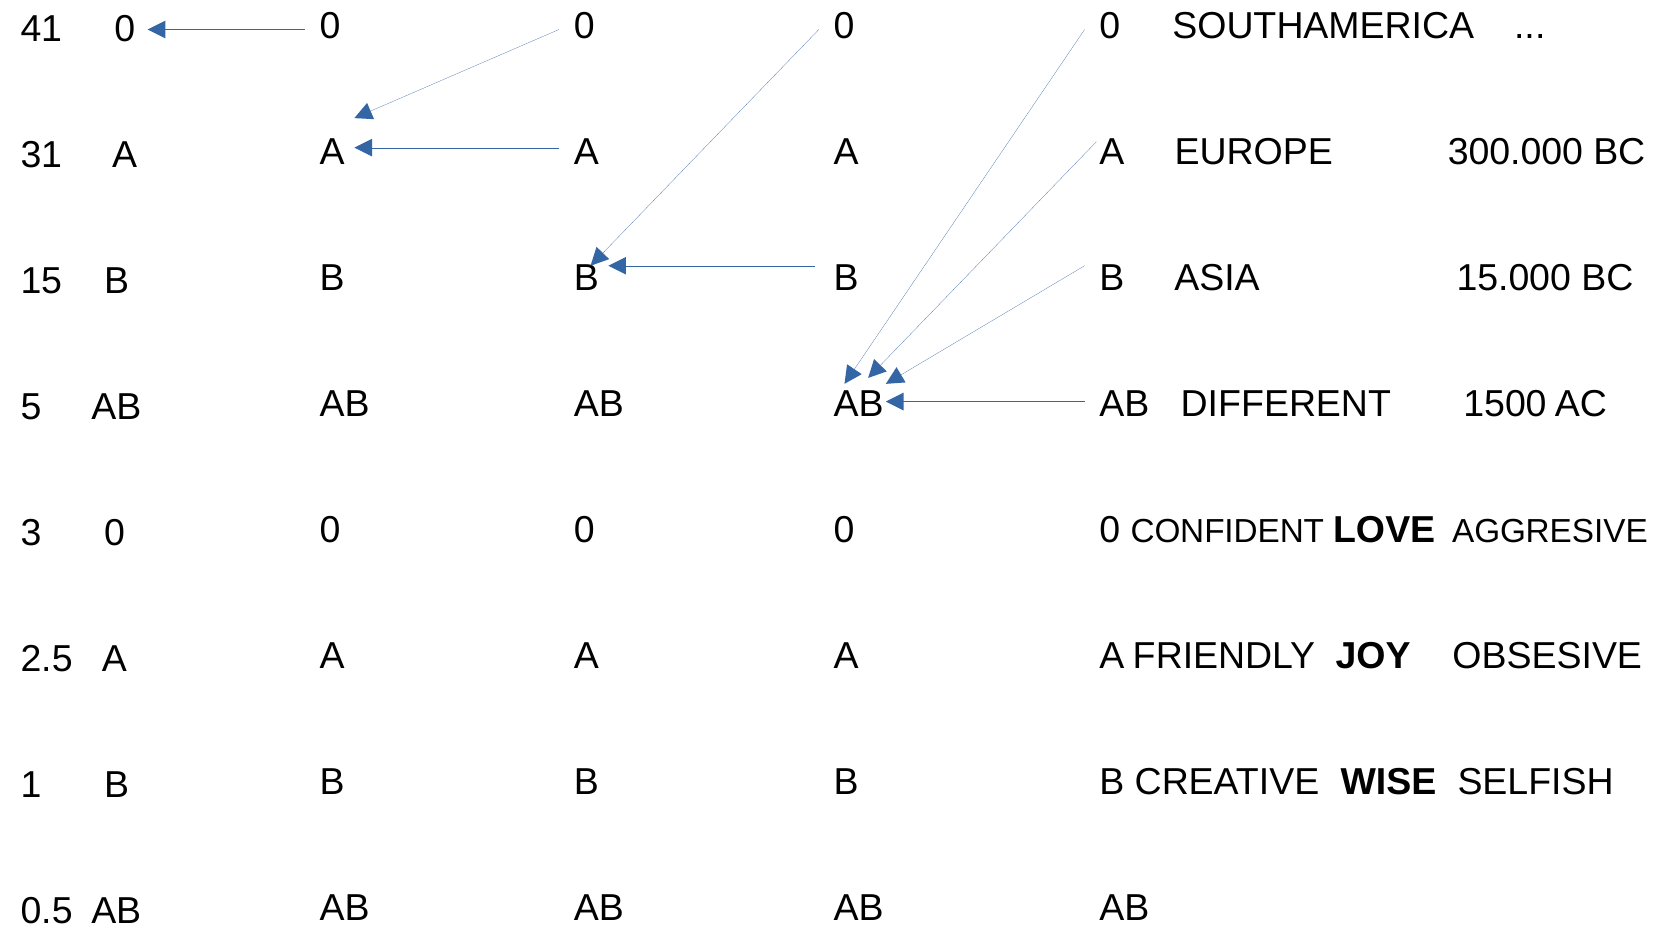

41 0
31 A
15 B
5 AB
3 0
2.5 A
1 B
0.5 AB
0
A
B
AB
0
A
B
AB
0
A
B
AB
0
A
B
AB
0
A
B
AB
0
A
B
AB
0 SOUTHAMERICA ...
A EUROPE 300.000 BC
B ASIA 15.000 BC
AB DIFFERENT 1500 AC
0 CONFIDENT LOVE AGGRESIVE
A FRIENDLY JOY OBSESIVE
B CREATIVE WISE SELFISH
AB